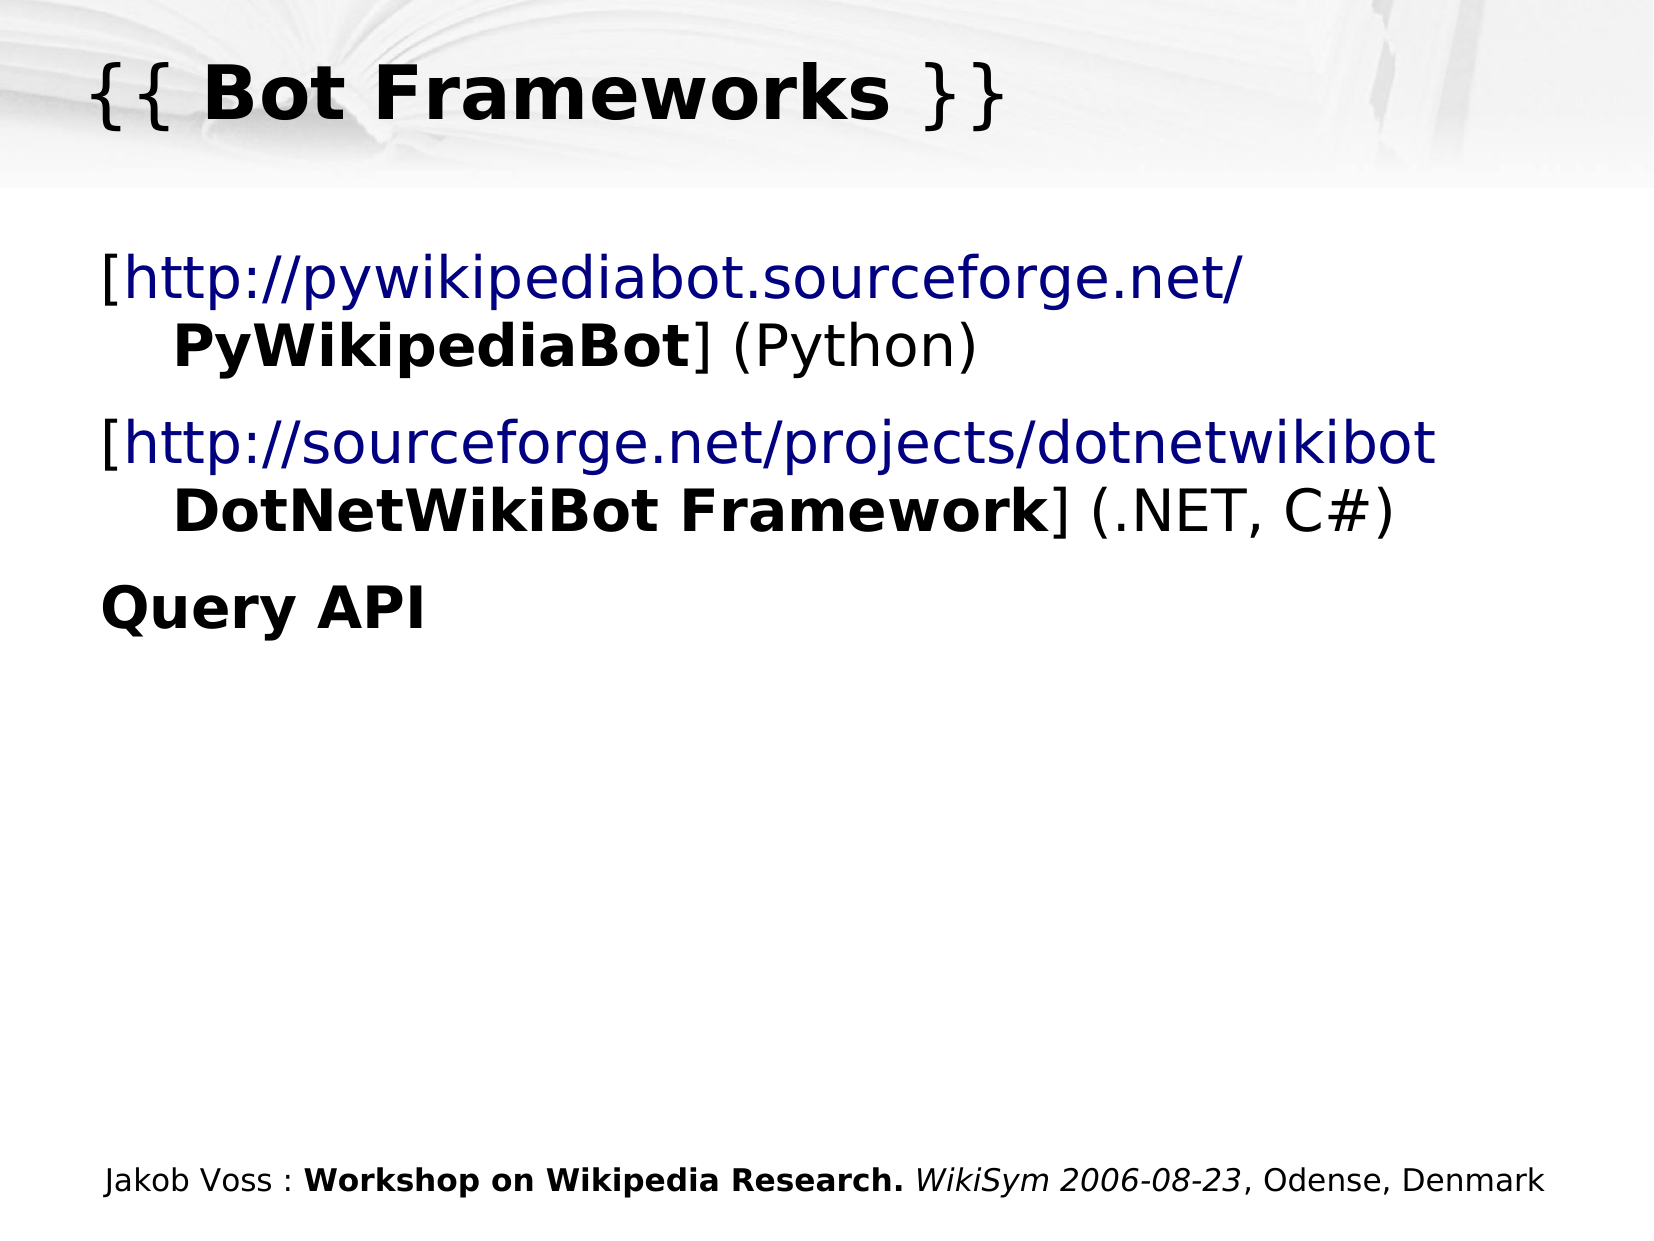

# {{ Bot Frameworks }}
[http://pywikipediabot.sourceforge.net/ PyWikipediaBot] (Python)
[http://sourceforge.net/projects/dotnetwikibot DotNetWikiBot Framework] (.NET, C#)
Query API